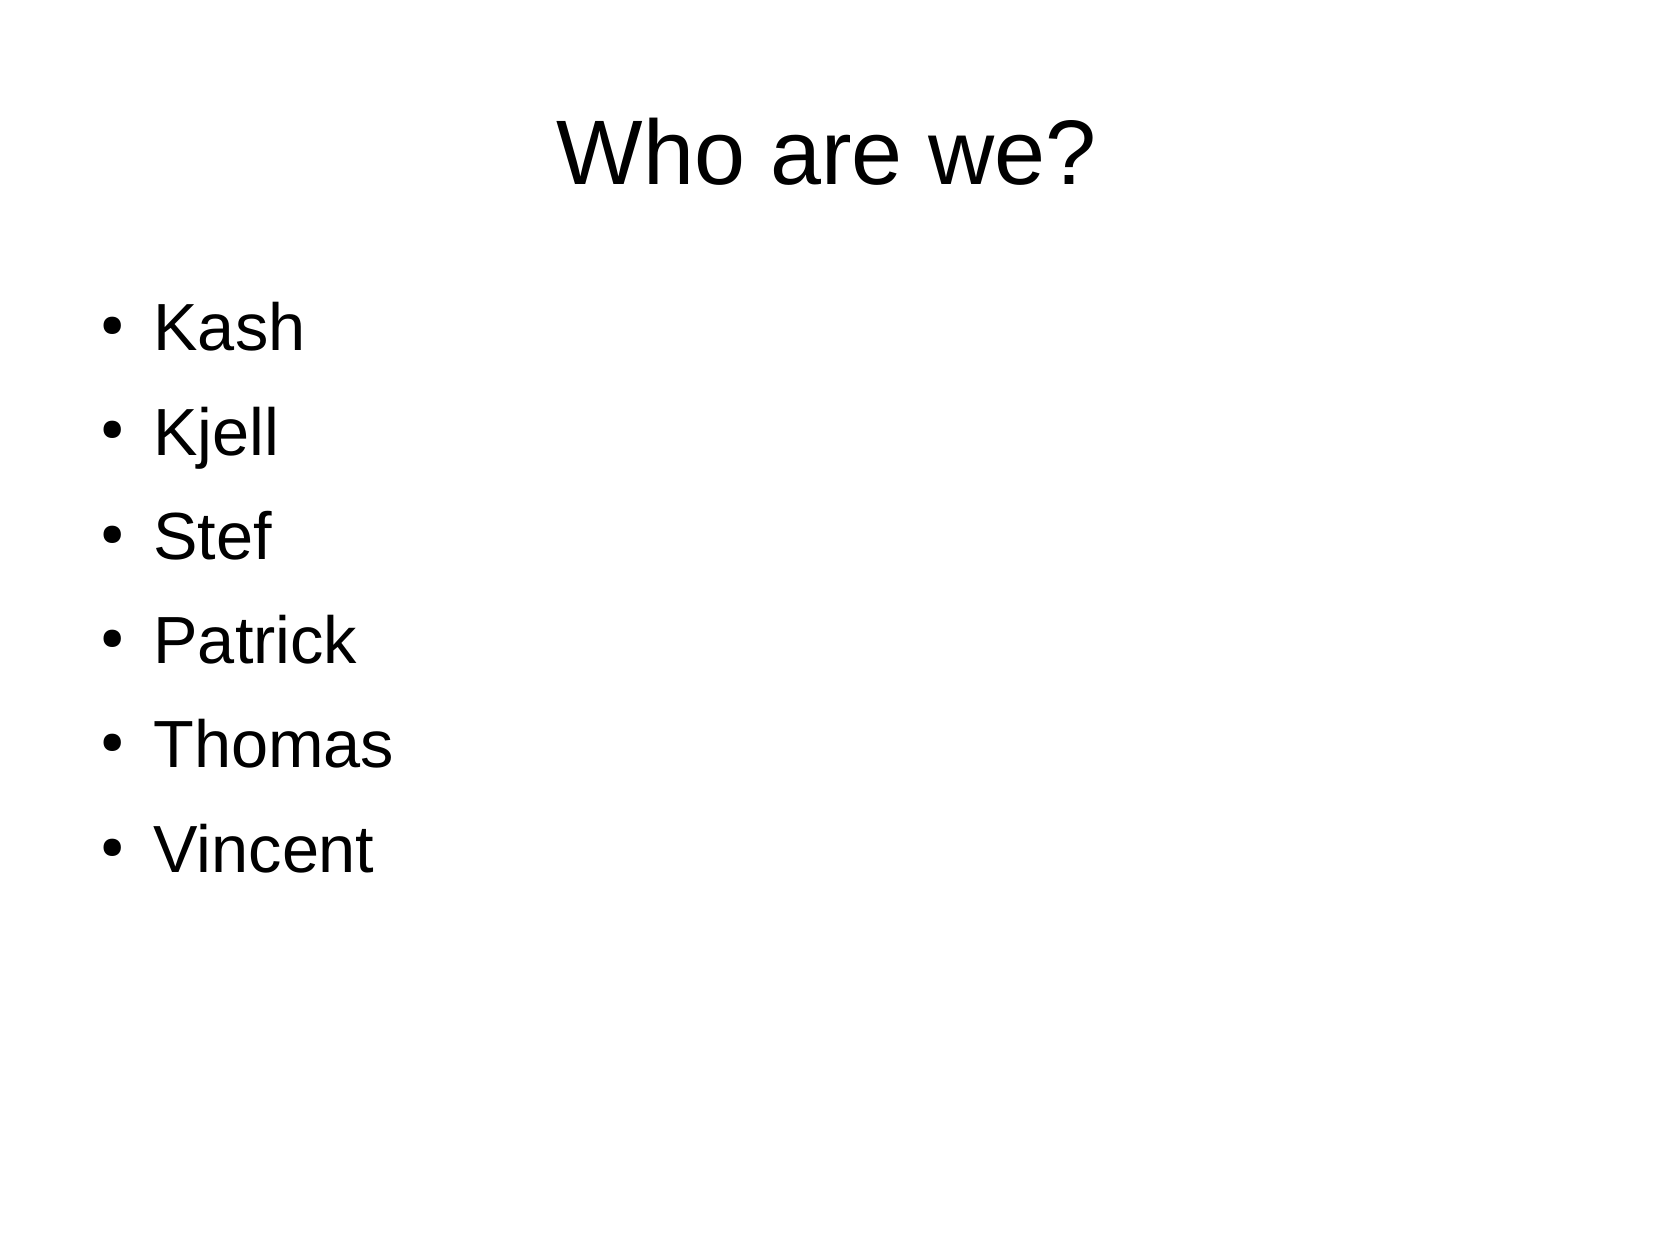

# Who are we?
Kash
Kjell
Stef
Patrick
Thomas
Vincent